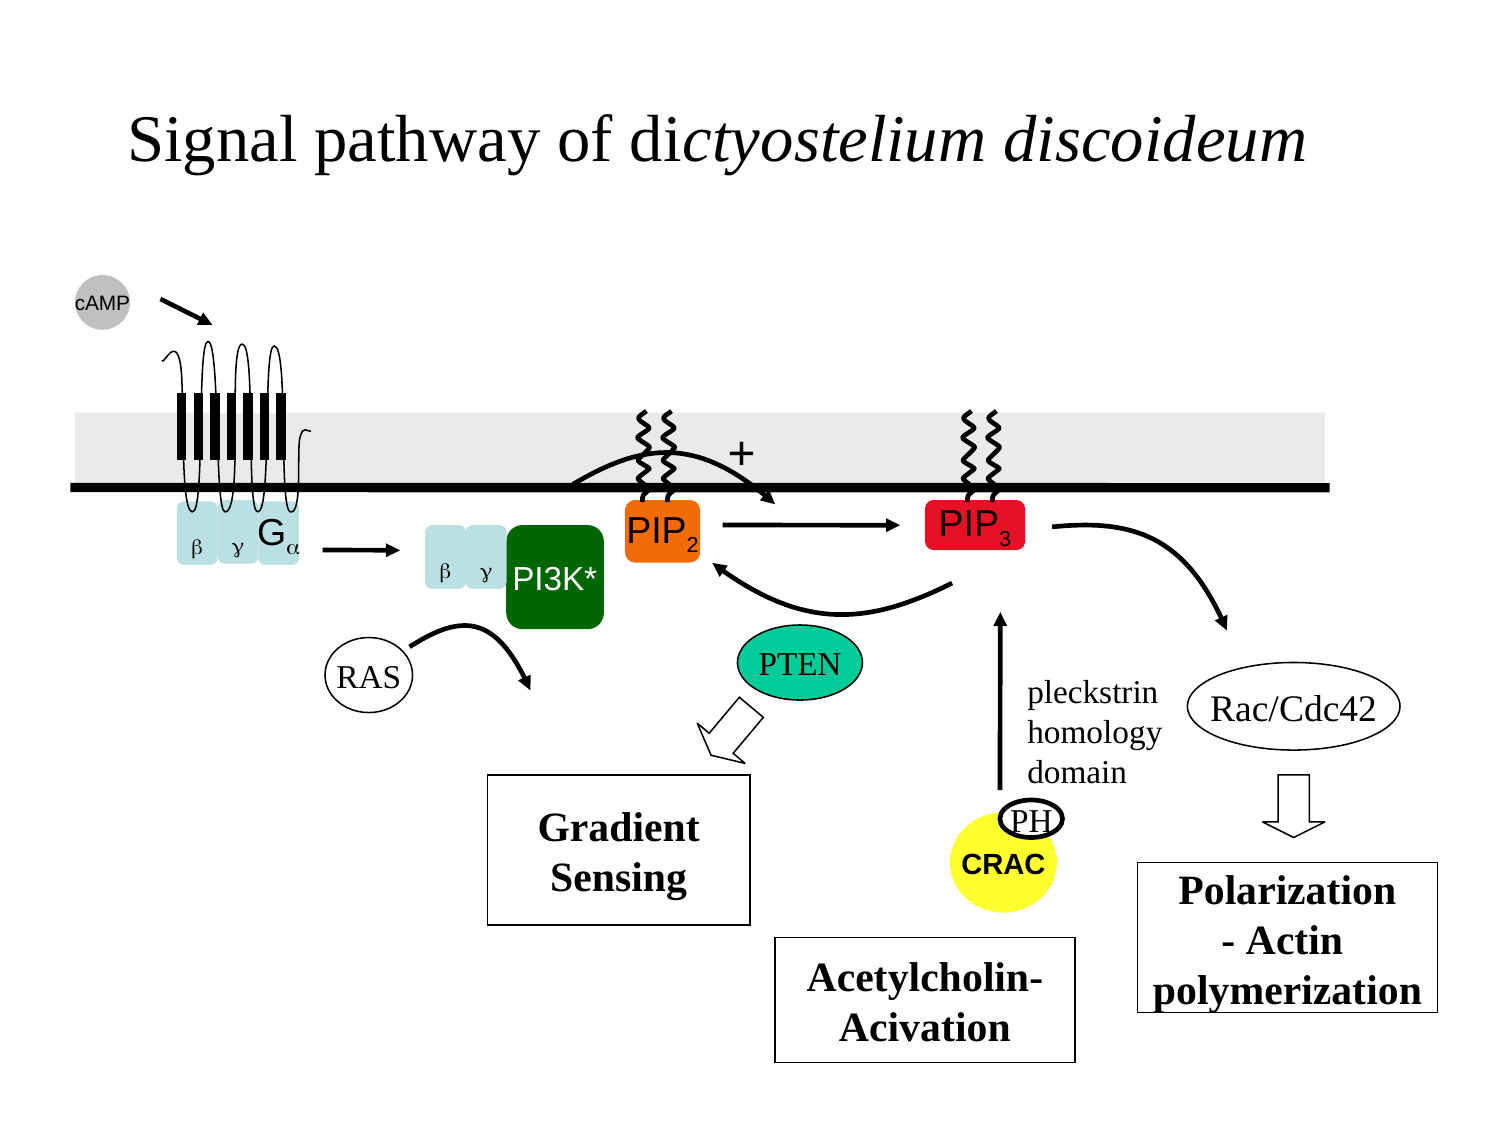

Signal pathway of dictyostelium discoideum
cAMP
+


G
PIP2
PIP3


PI3K*
PTEN
RAS
pleckstrin
homology
domain
Rac/Cdc42
Gradient
Sensing
PH
CRAC
Polarization
- Actin
polymerization
Acetylcholin-
Acivation